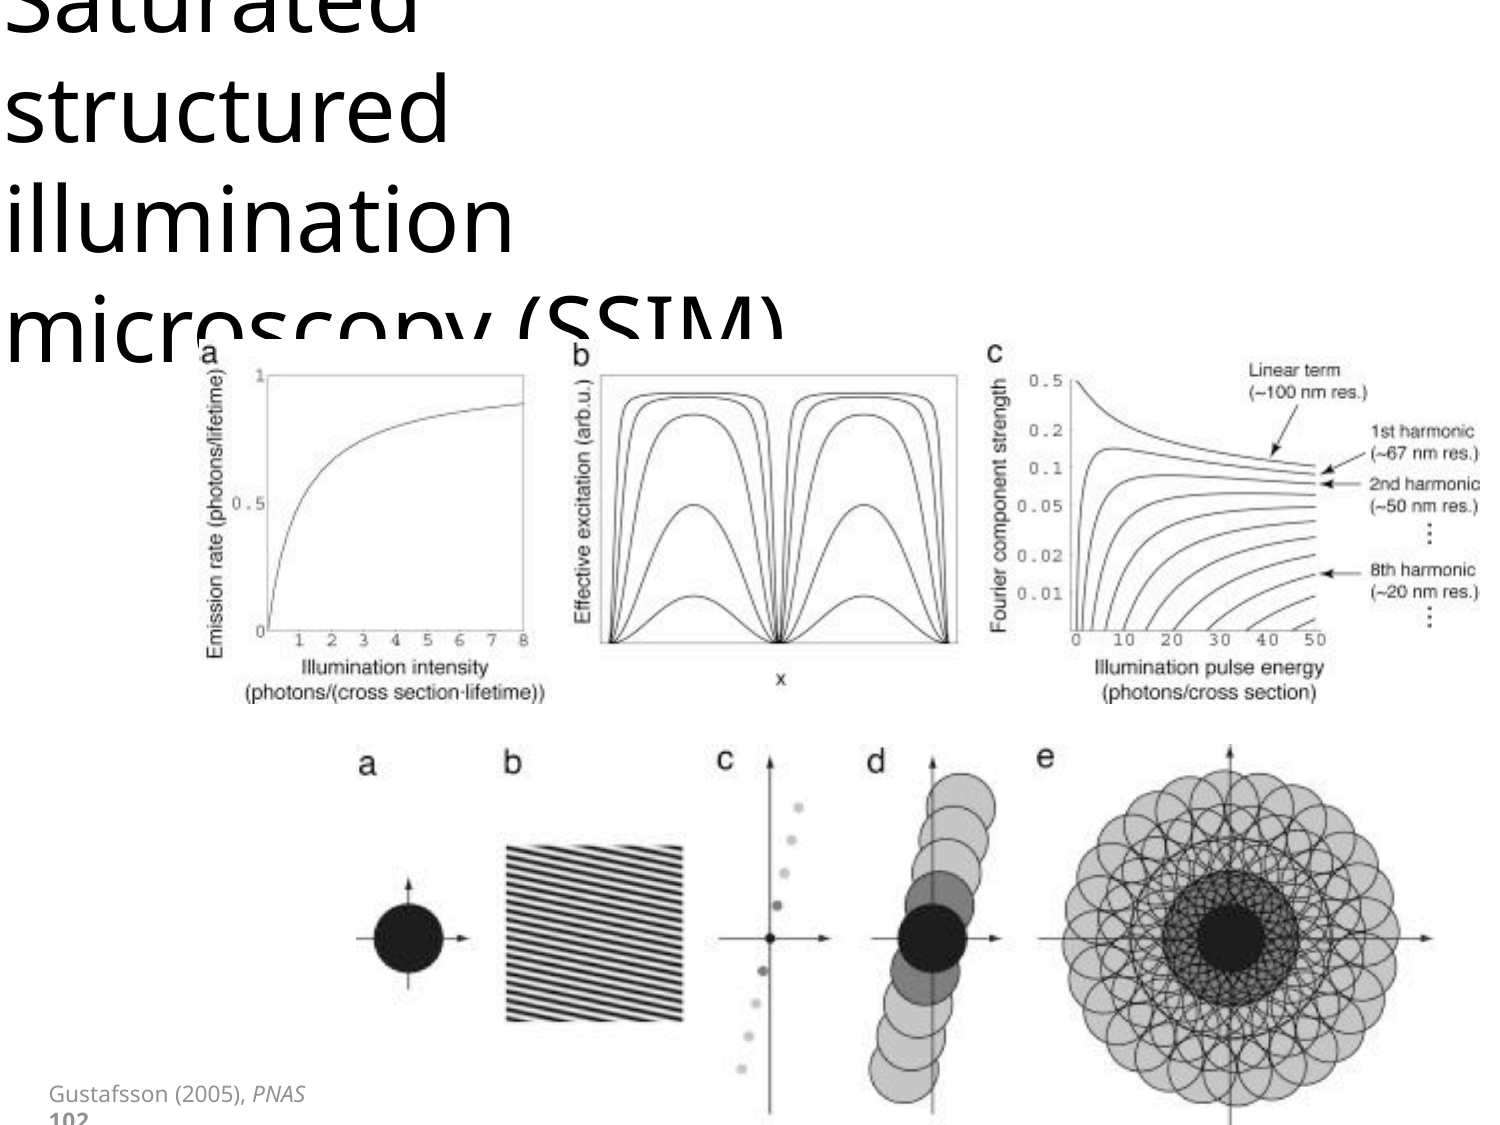

# Non linear SIM - Saturated structured illumination microscopy (SSIM)
Gustafsson (2005), PNAS 102